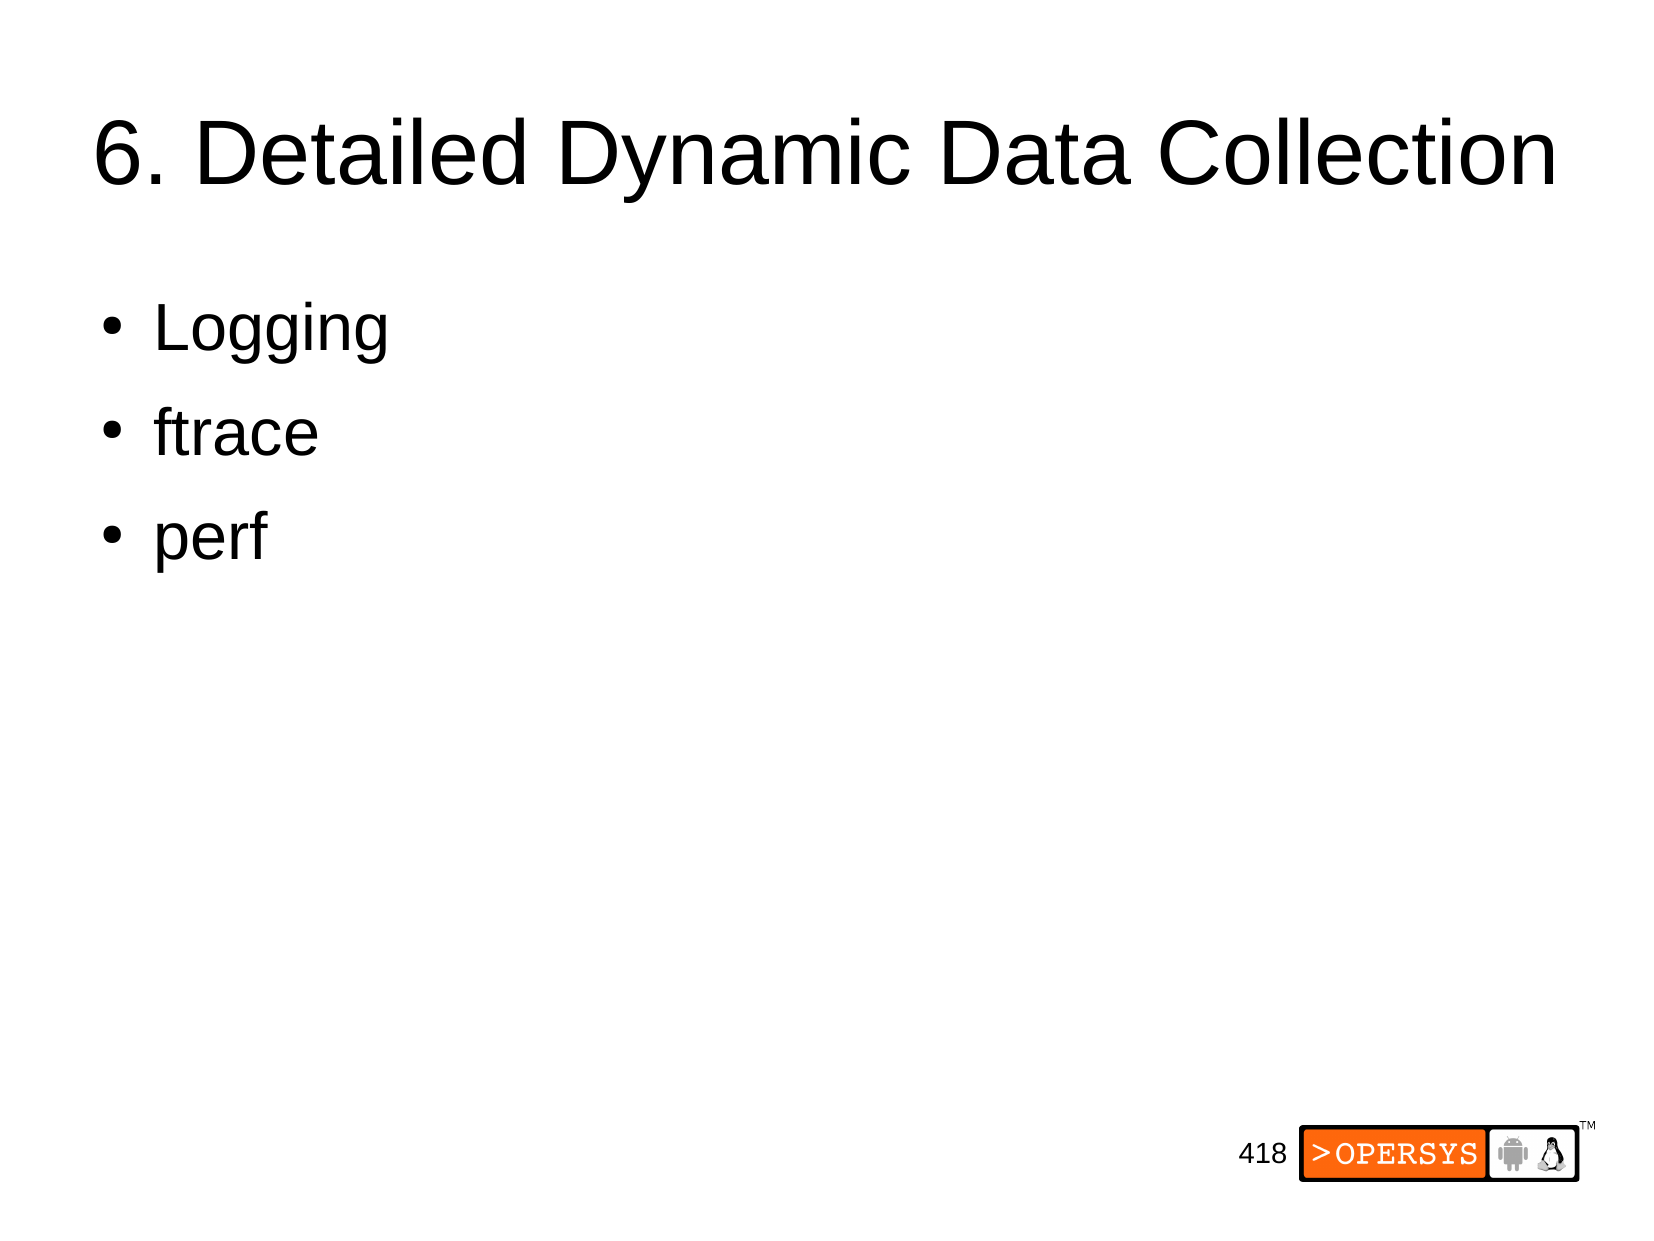

# 6. Detailed Dynamic Data Collection
Logging
ftrace
perf